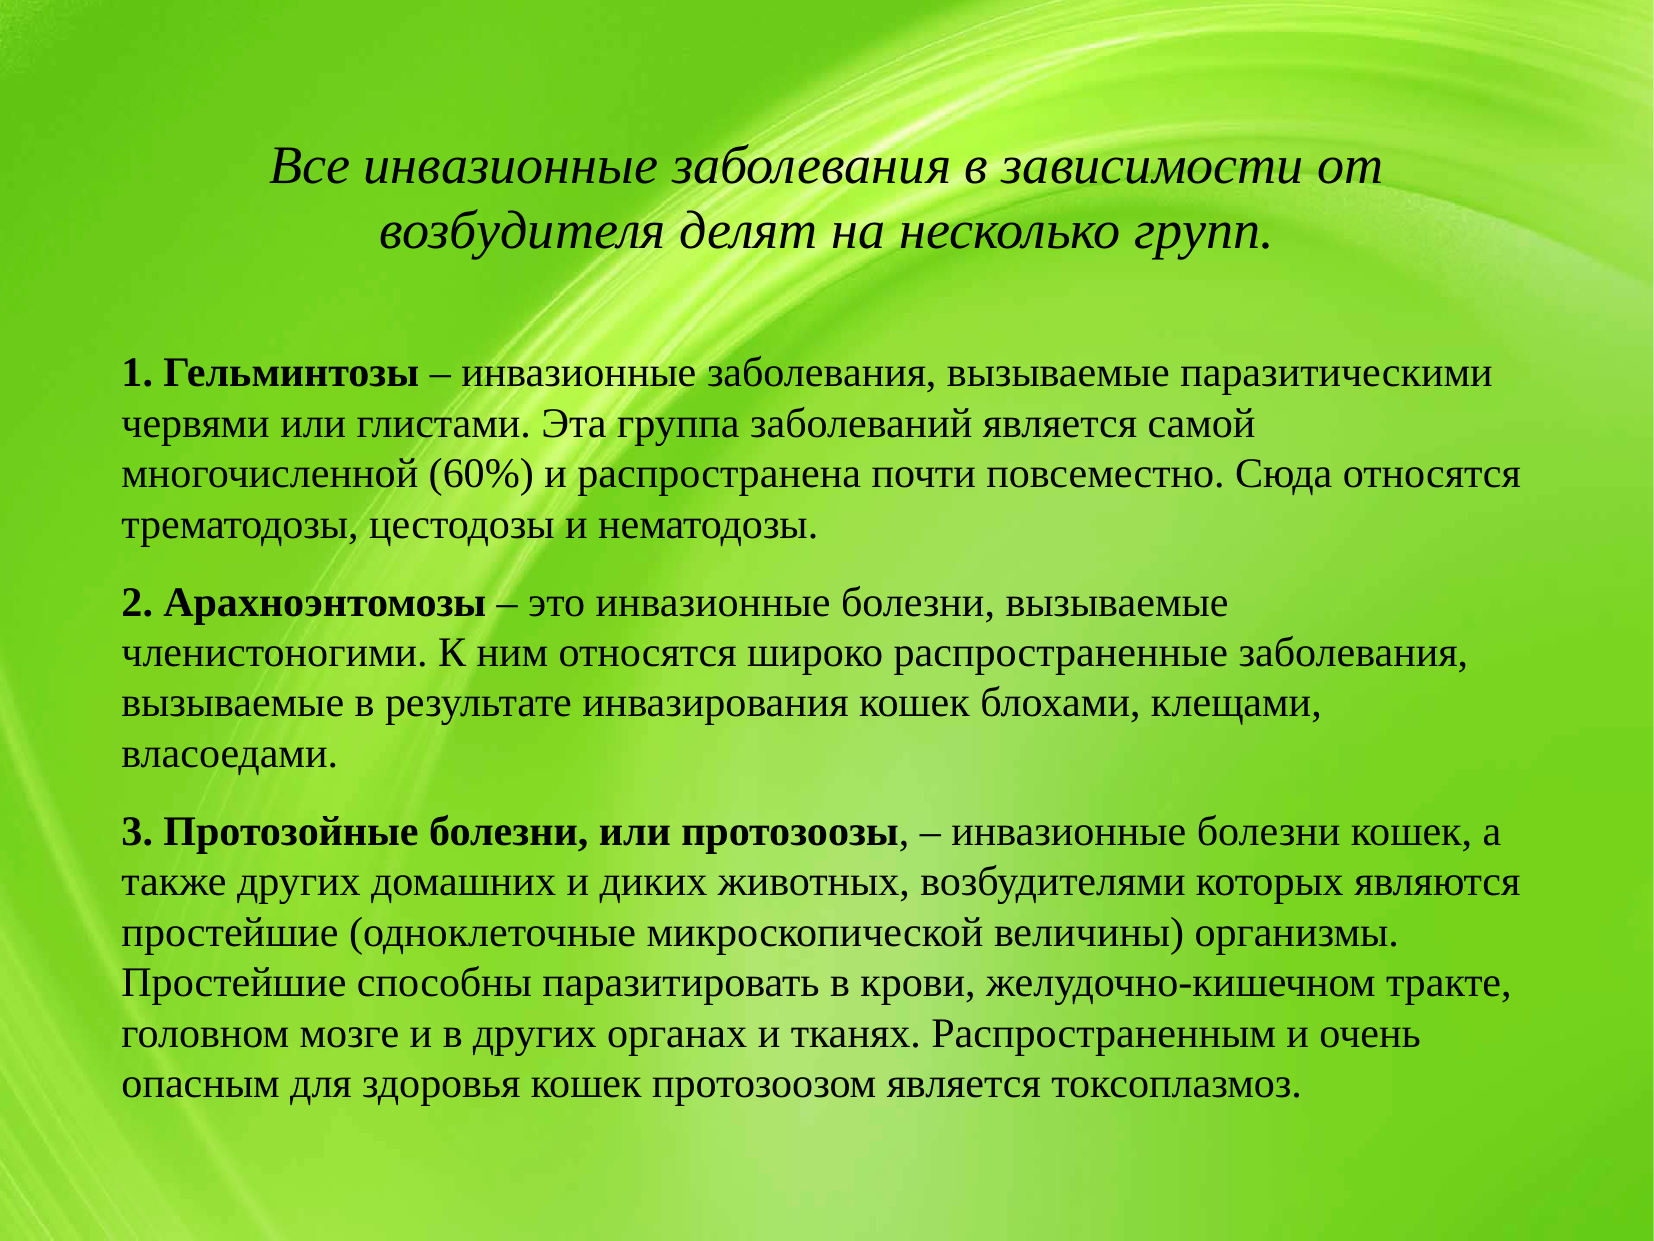

# Все инвазионные заболевания в зависимости от возбудителя делят на несколько групп.
1. Гельминтозы – инвазионные заболевания, вызываемые паразитическими червями или глистами. Эта группа заболеваний является самой многочисленной (60%) и распространена почти повсеместно. Сюда относятся трематодозы, цестодозы и нематодозы.
2. Арахноэнтомозы – это инвазионные болезни, вызываемые членистоногими. К ним относятся широко распространенные заболевания, вызываемые в результате инвазирования кошек блохами, клещами, власоедами.
3. Протозойные болезни, или протозоозы, – инвазионные болезни кошек, а также других домашних и диких животных, возбудителями которых являются простейшие (одноклеточные микроскопической величины) организмы. Простейшие способны паразитировать в крови, желудочно-кишечном тракте, головном мозге и в других органах и тканях. Распространенным и очень опасным для здоровья кошек протозоозом является токсоплазмоз.